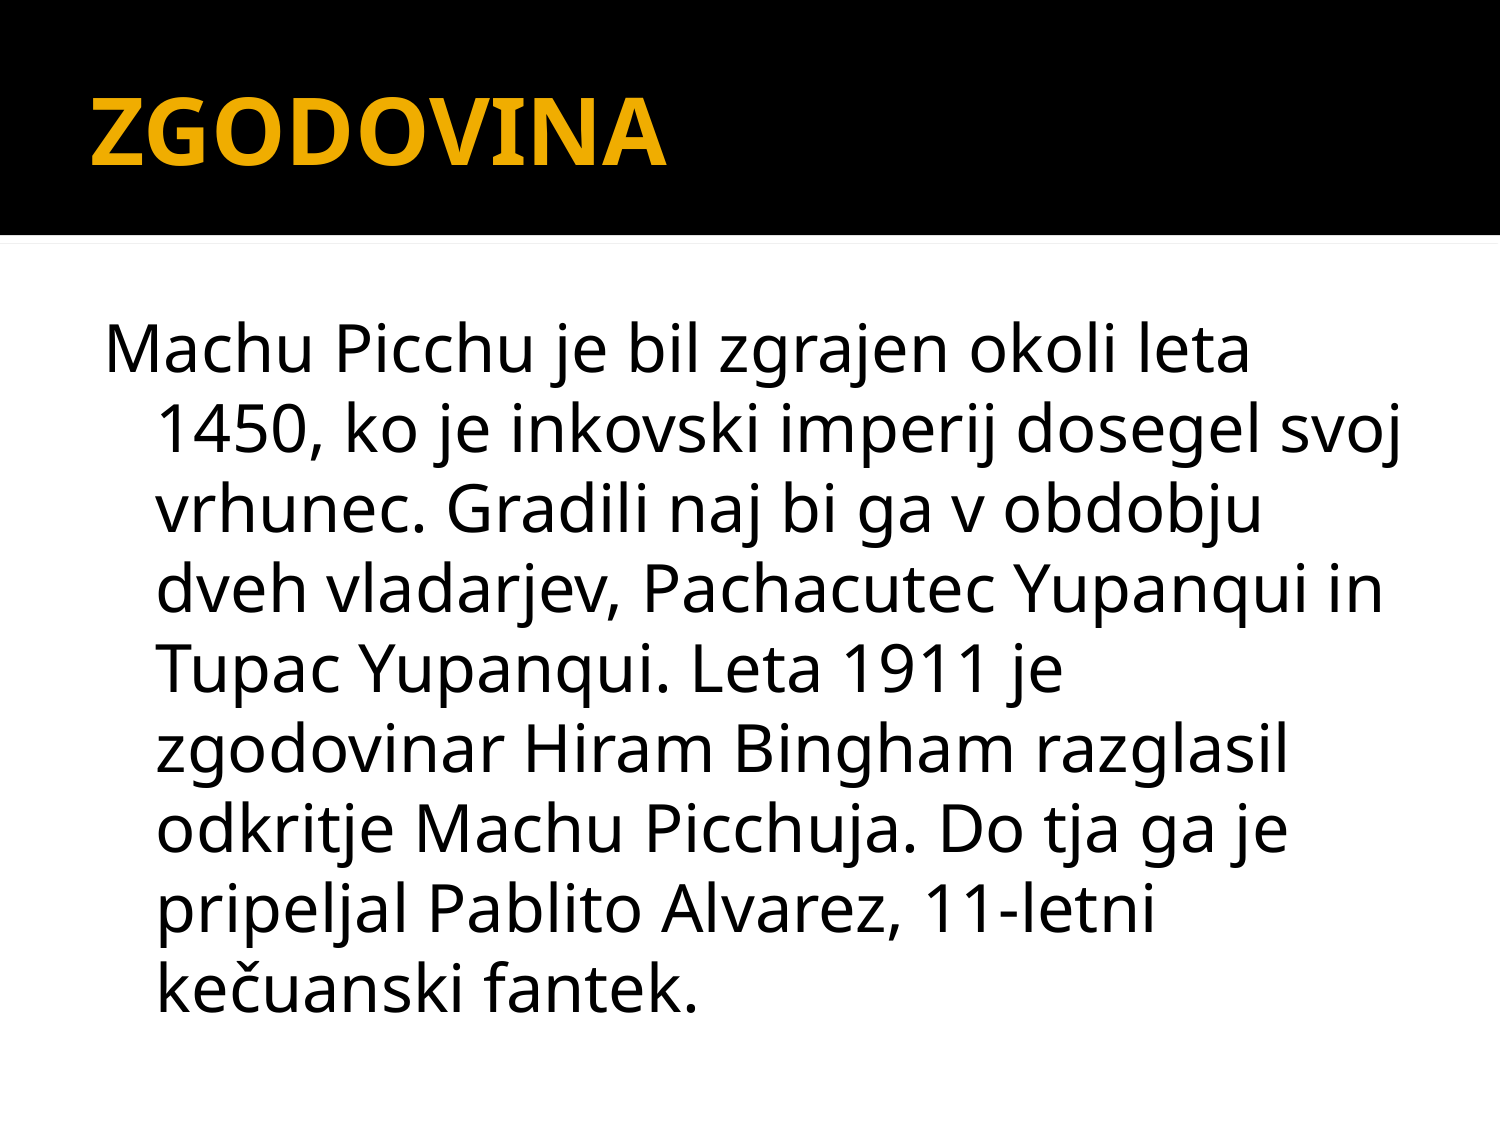

# ZGODOVINA
Machu Picchu je bil zgrajen okoli leta 1450, ko je inkovski imperij dosegel svoj vrhunec. Gradili naj bi ga v obdobju dveh vladarjev, Pachacutec Yupanqui in Tupac Yupanqui. Leta 1911 je zgodovinar Hiram Bingham razglasil odkritje Machu Picchuja. Do tja ga je pripeljal Pablito Alvarez, 11-letni kečuanski fantek.